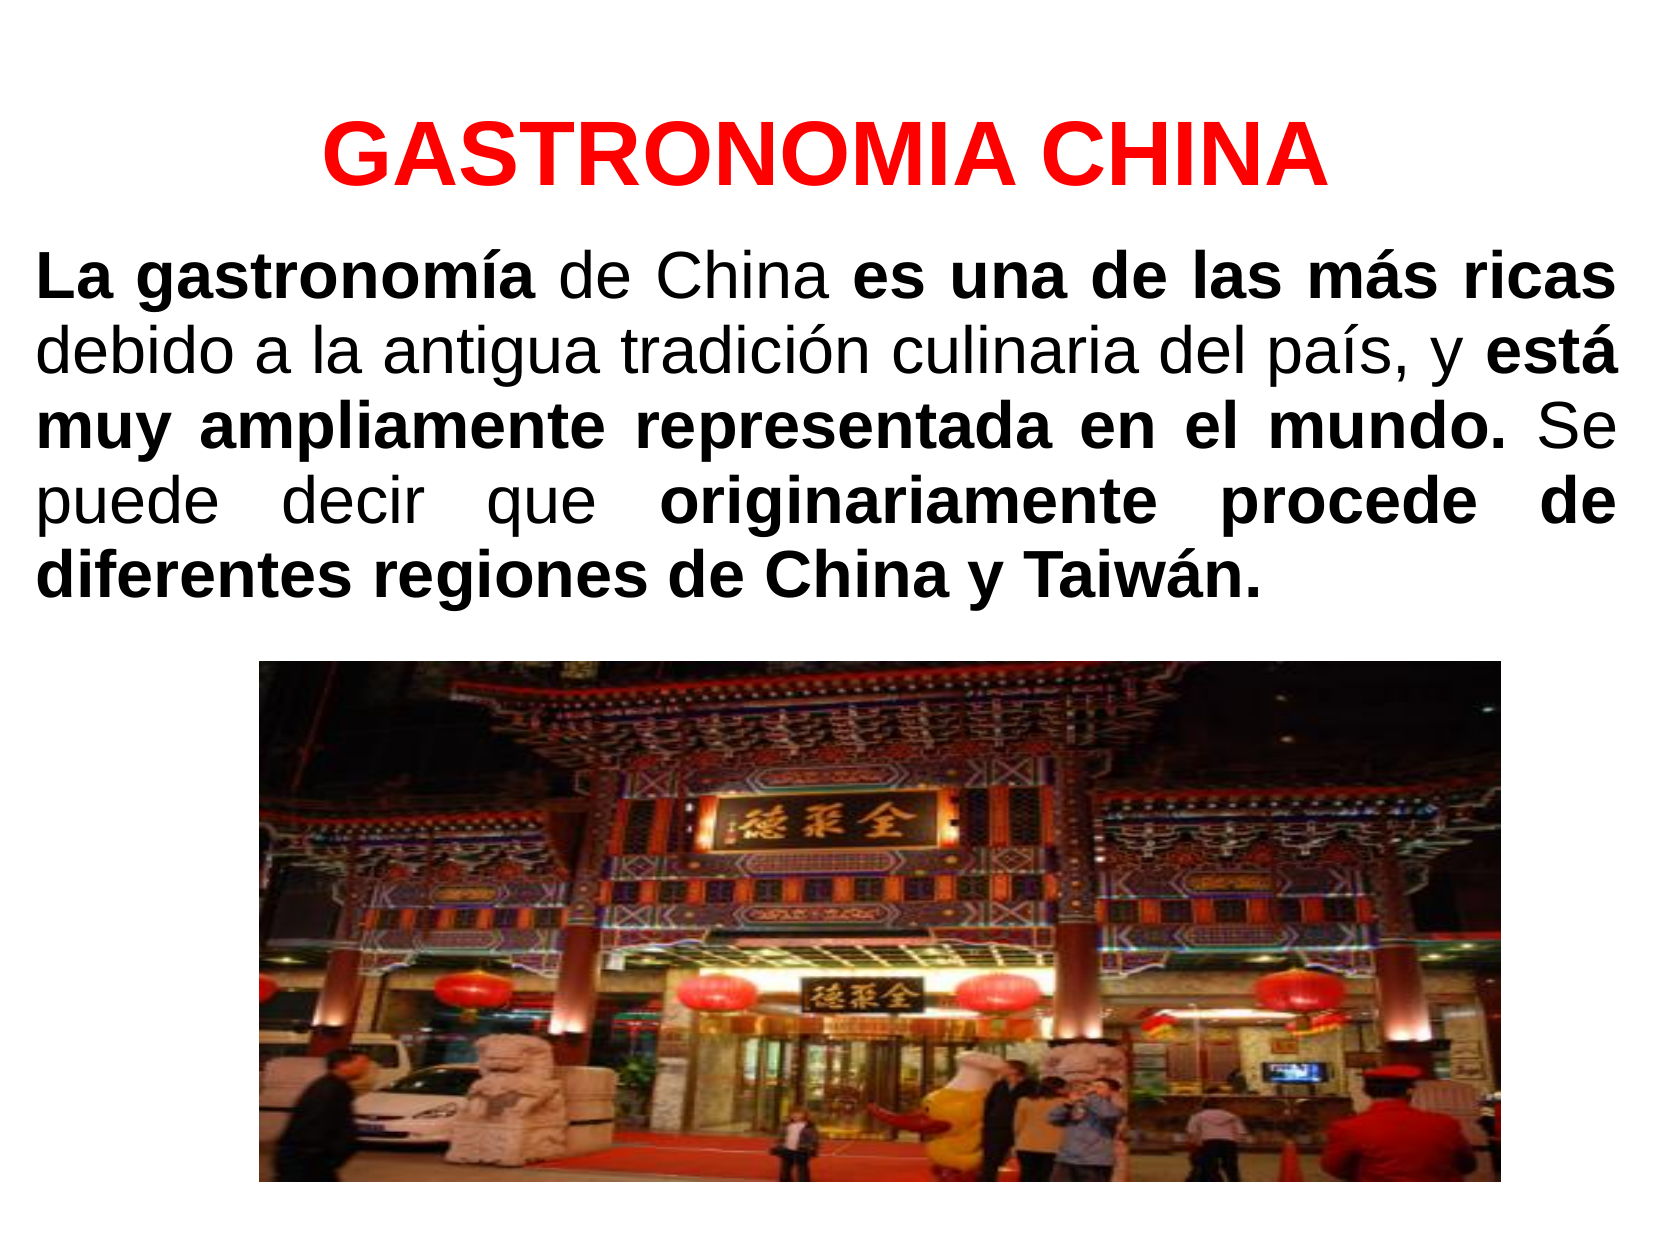

GASTRONOMIA CHINA
La gastronomía de China es una de las más ricas debido a la antigua tradición culinaria del país, y está muy ampliamente representada en el mundo. Se puede decir que originariamente procede de diferentes regiones de China y Taiwán.